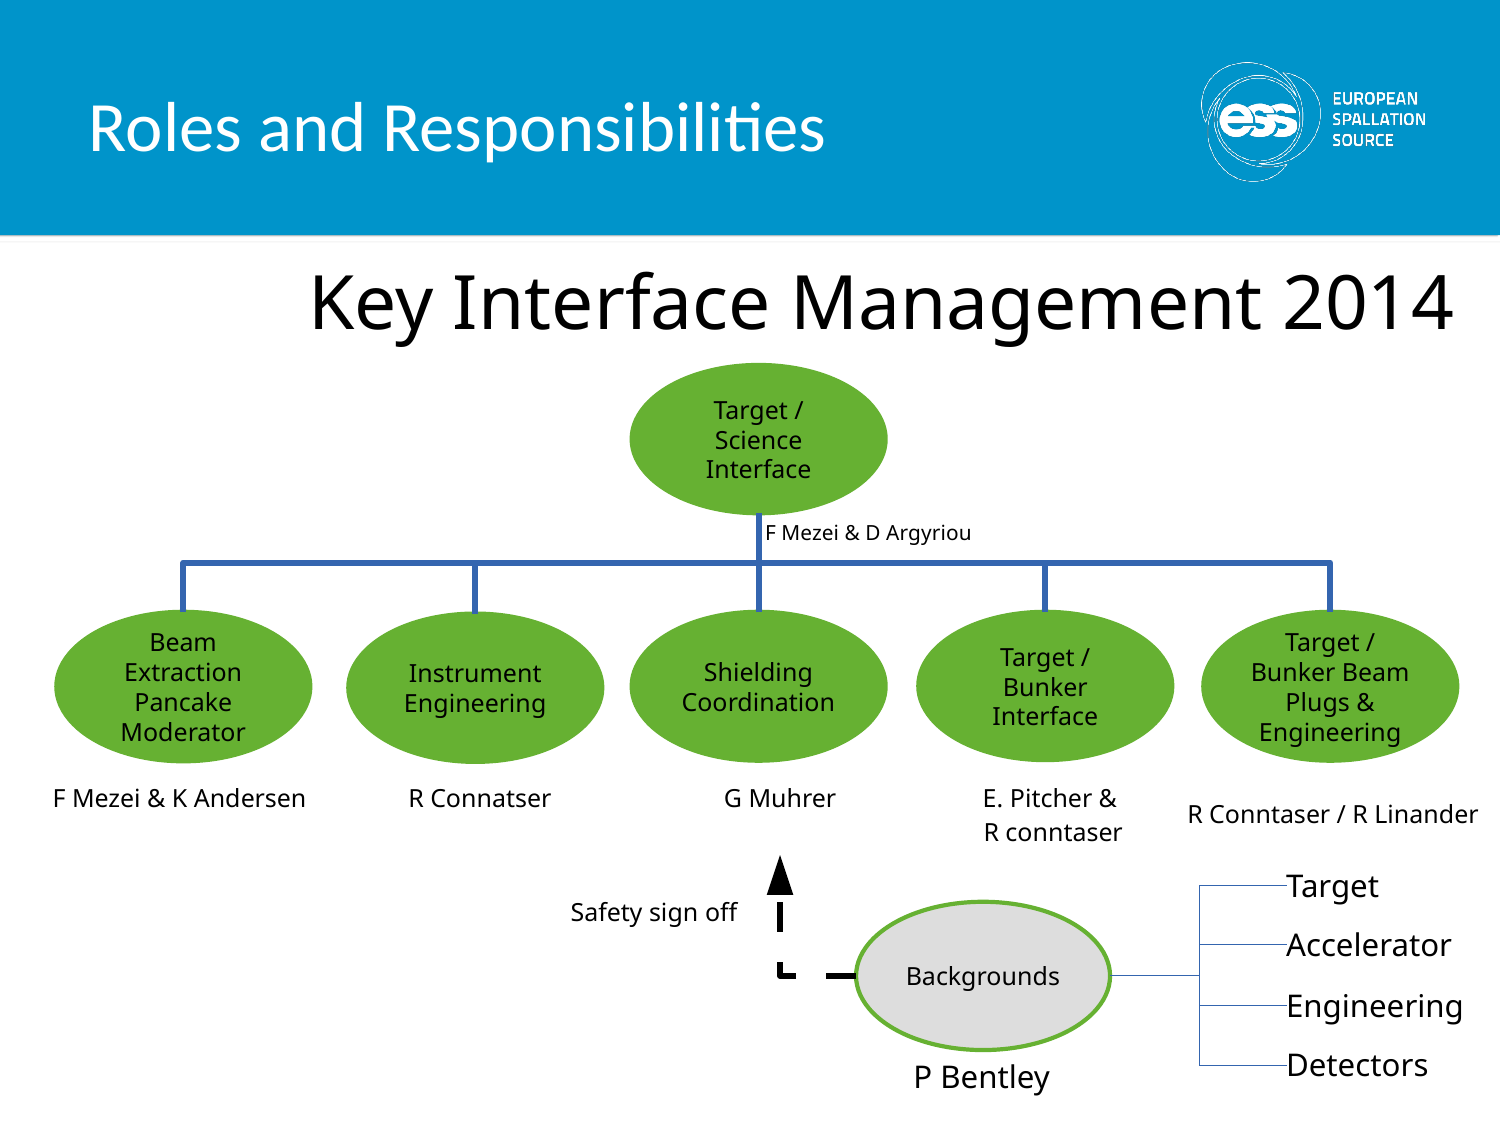

# Roles and Responsibilities
Key Interface Management 2014
Target / Science
Interface
F Mezei & D Argyriou
Beam Extraction
Pancake Moderator
Shielding Coordination
Target / Bunker
Interface
Target / Bunker Beam Plugs & Engineering
Instrument Engineering
F Mezei & K Andersen
R Connatser
G Muhrer
E. Pitcher &
 R conntaser
R Conntaser / R Linander
Target
Safety sign off
Backgrounds
Accelerator
Engineering
Detectors
P Bentley